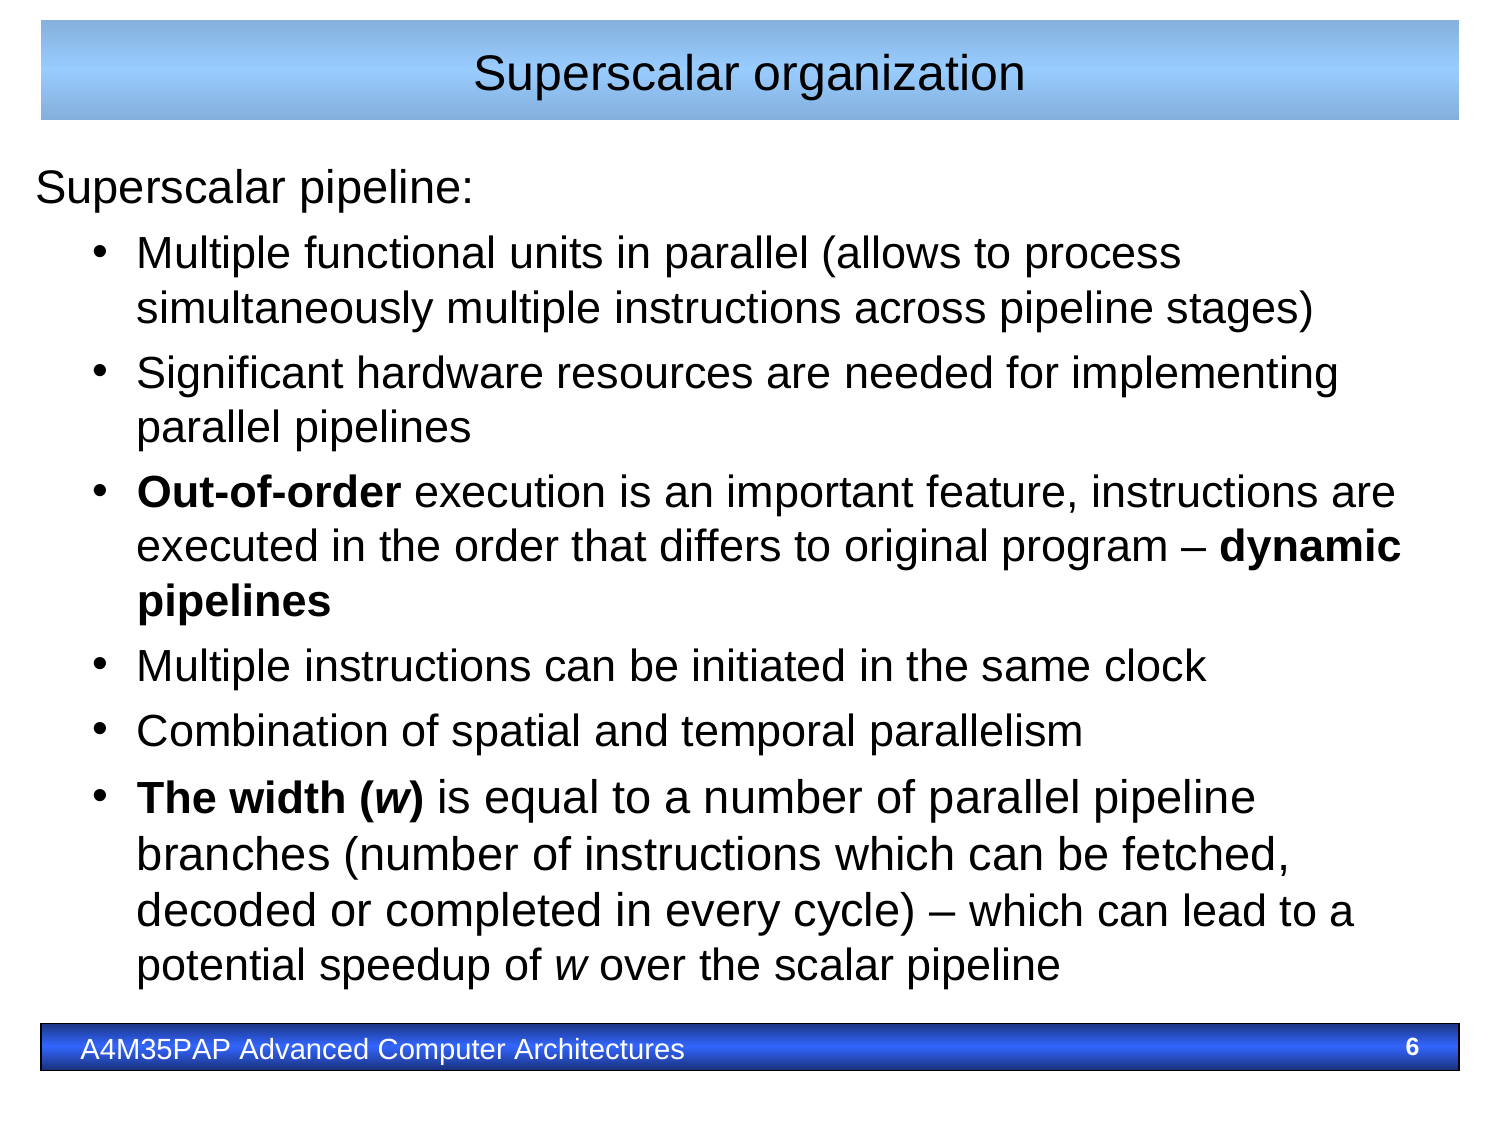

# Superscalar organization
 Superscalar pipeline:
Multiple functional units in parallel (allows to process simultaneously multiple instructions across pipeline stages)
Significant hardware resources are needed for implementing parallel pipelines
Out-of-order execution is an important feature, instructions are executed in the order that differs to original program – dynamic pipelines
Multiple instructions can be initiated in the same clock
Combination of spatial and temporal parallelism
The width (w) is equal to a number of parallel pipeline branches (number of instructions which can be fetched, decoded or completed in every cycle) – which can lead to a potential speedup of w over the scalar pipeline
6